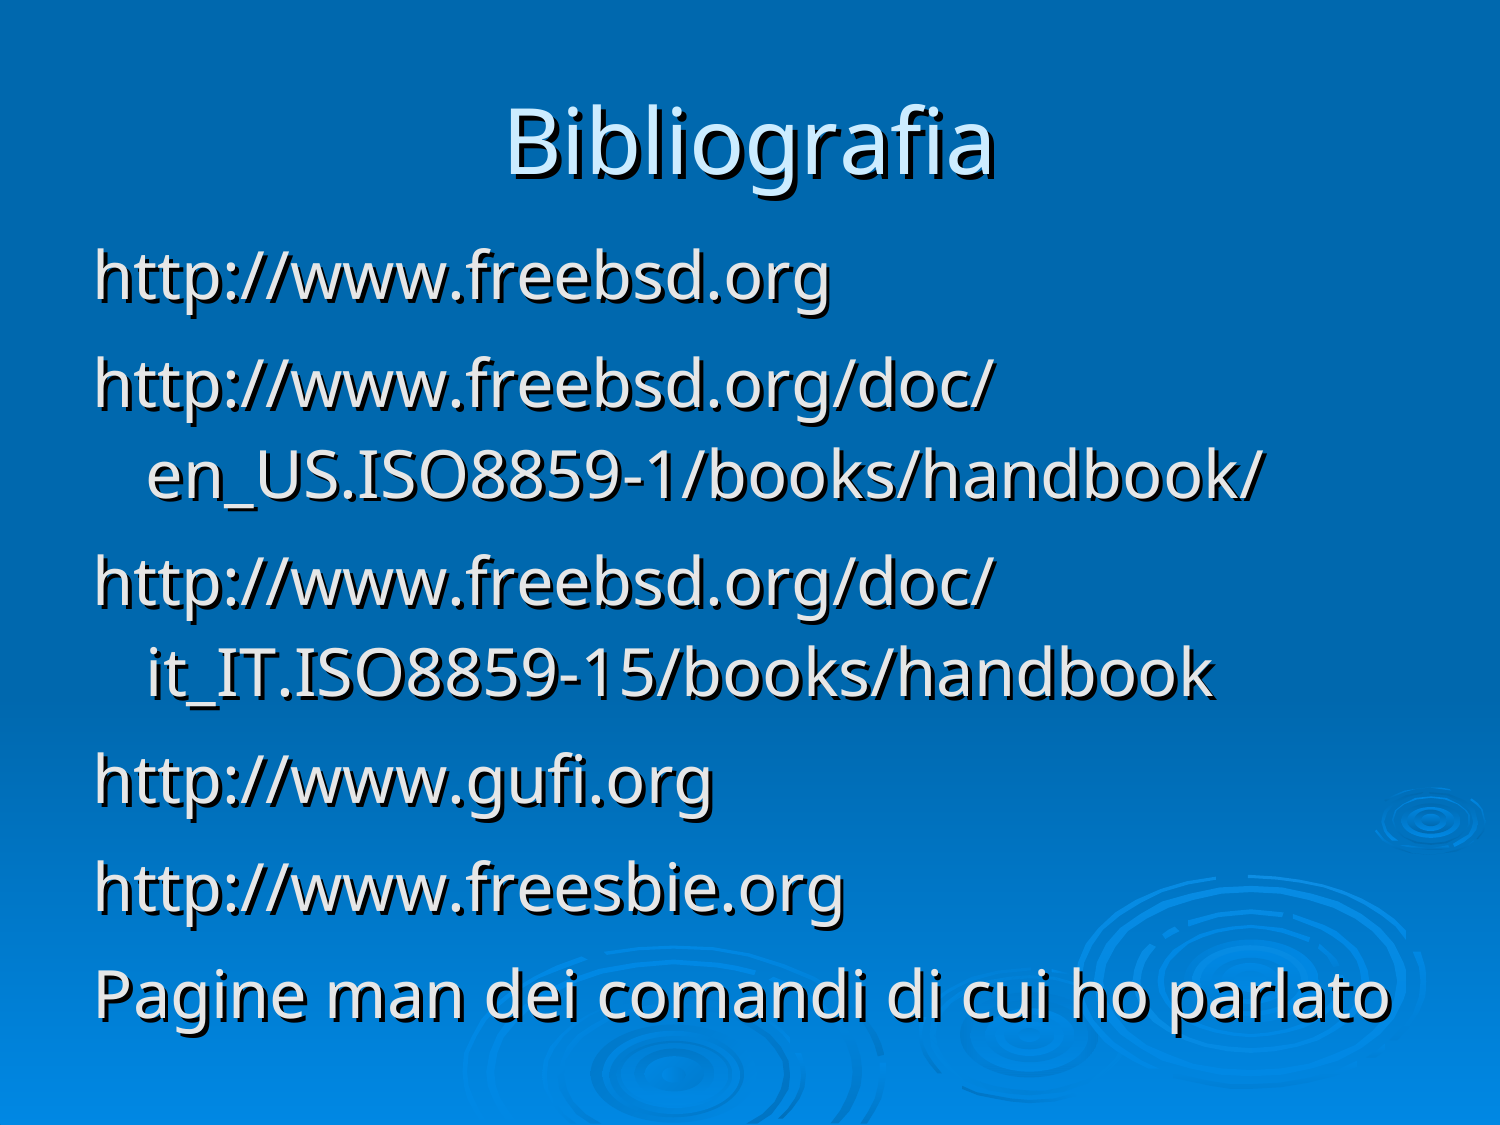

# Bibliografia
http://www.freebsd.org
http://www.freebsd.org/doc/en_US.ISO8859-1/books/handbook/
http://www.freebsd.org/doc/it_IT.ISO8859-15/books/handbook
http://www.gufi.org
http://www.freesbie.org
Pagine man dei comandi di cui ho parlato